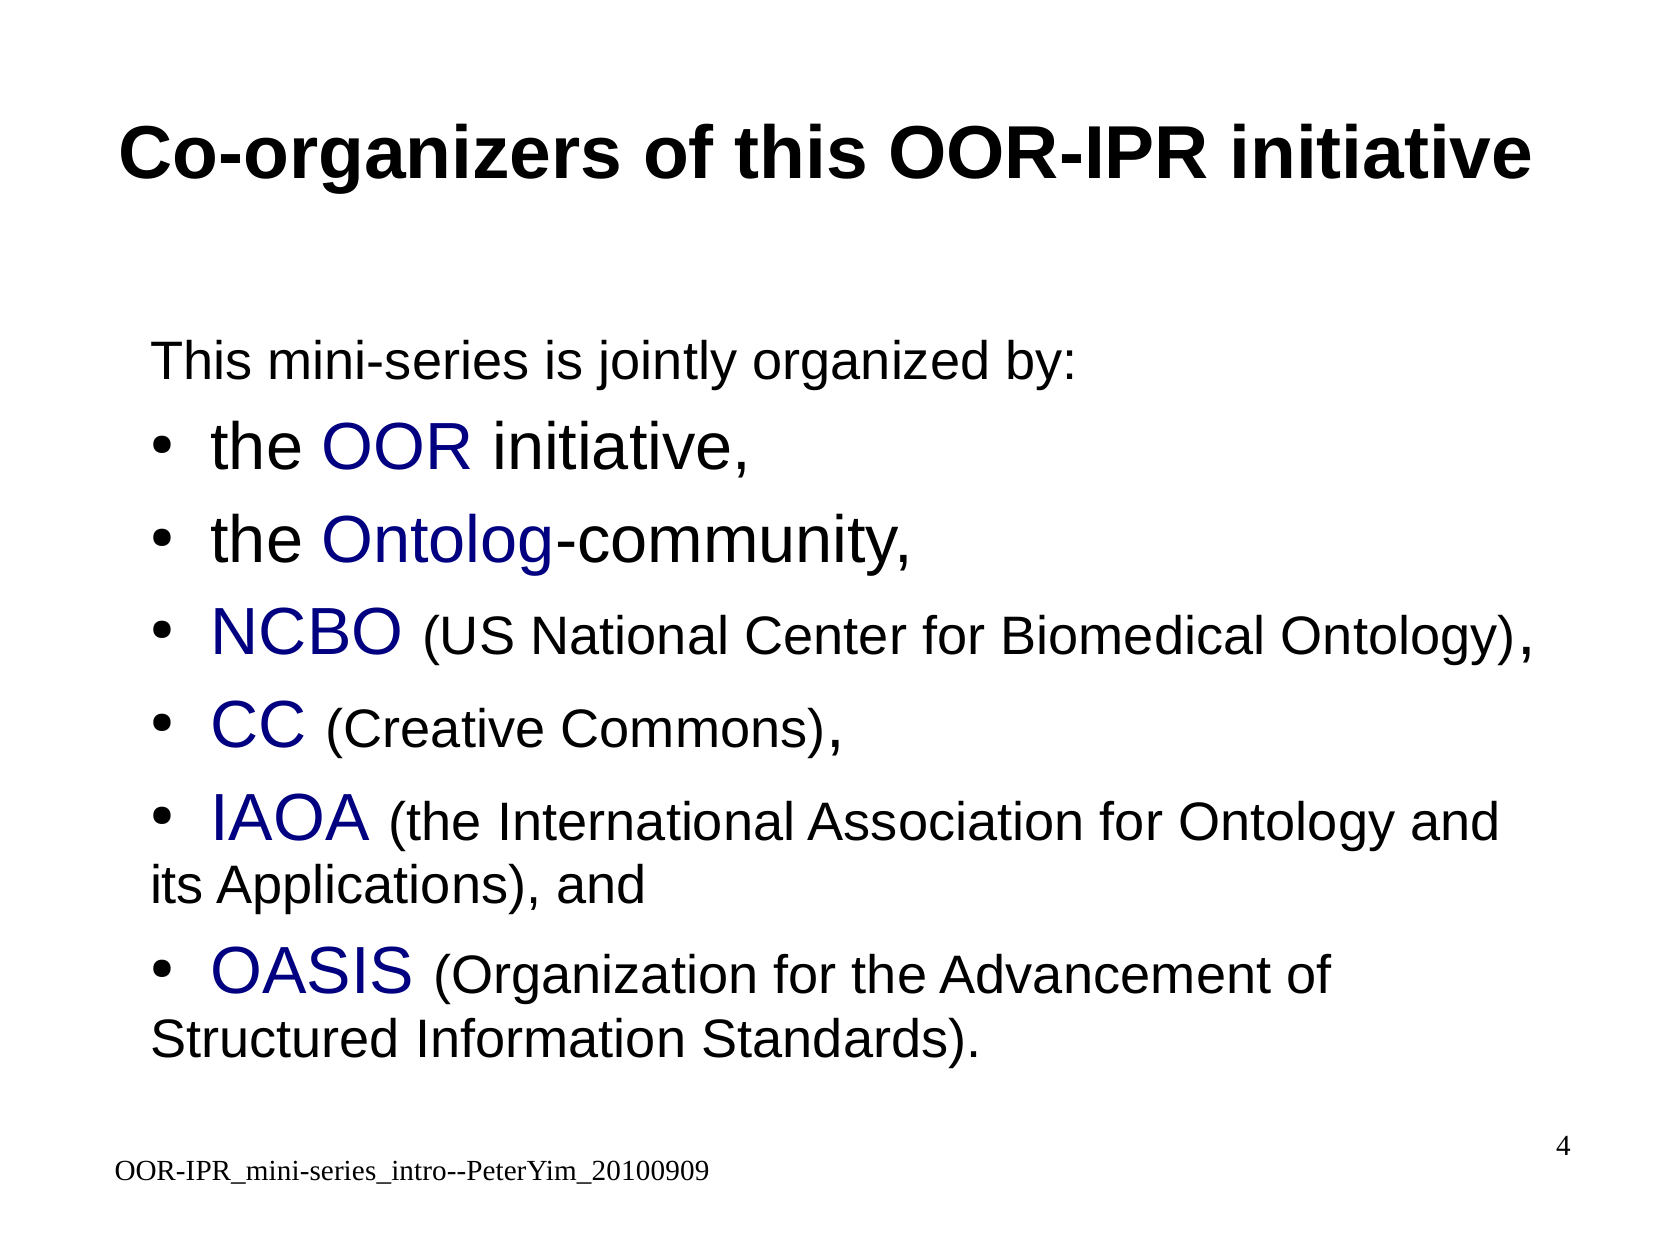

# Co-organizers of this OOR-IPR initiative
This mini-series is jointly organized by:
 the OOR initiative,
 the Ontolog-community,
 NCBO (US National Center for Biomedical Ontology),
 CC (Creative Commons),
 IAOA (the International Association for Ontology and its Applications), and
 OASIS (Organization for the Advancement of Structured Information Standards).
4